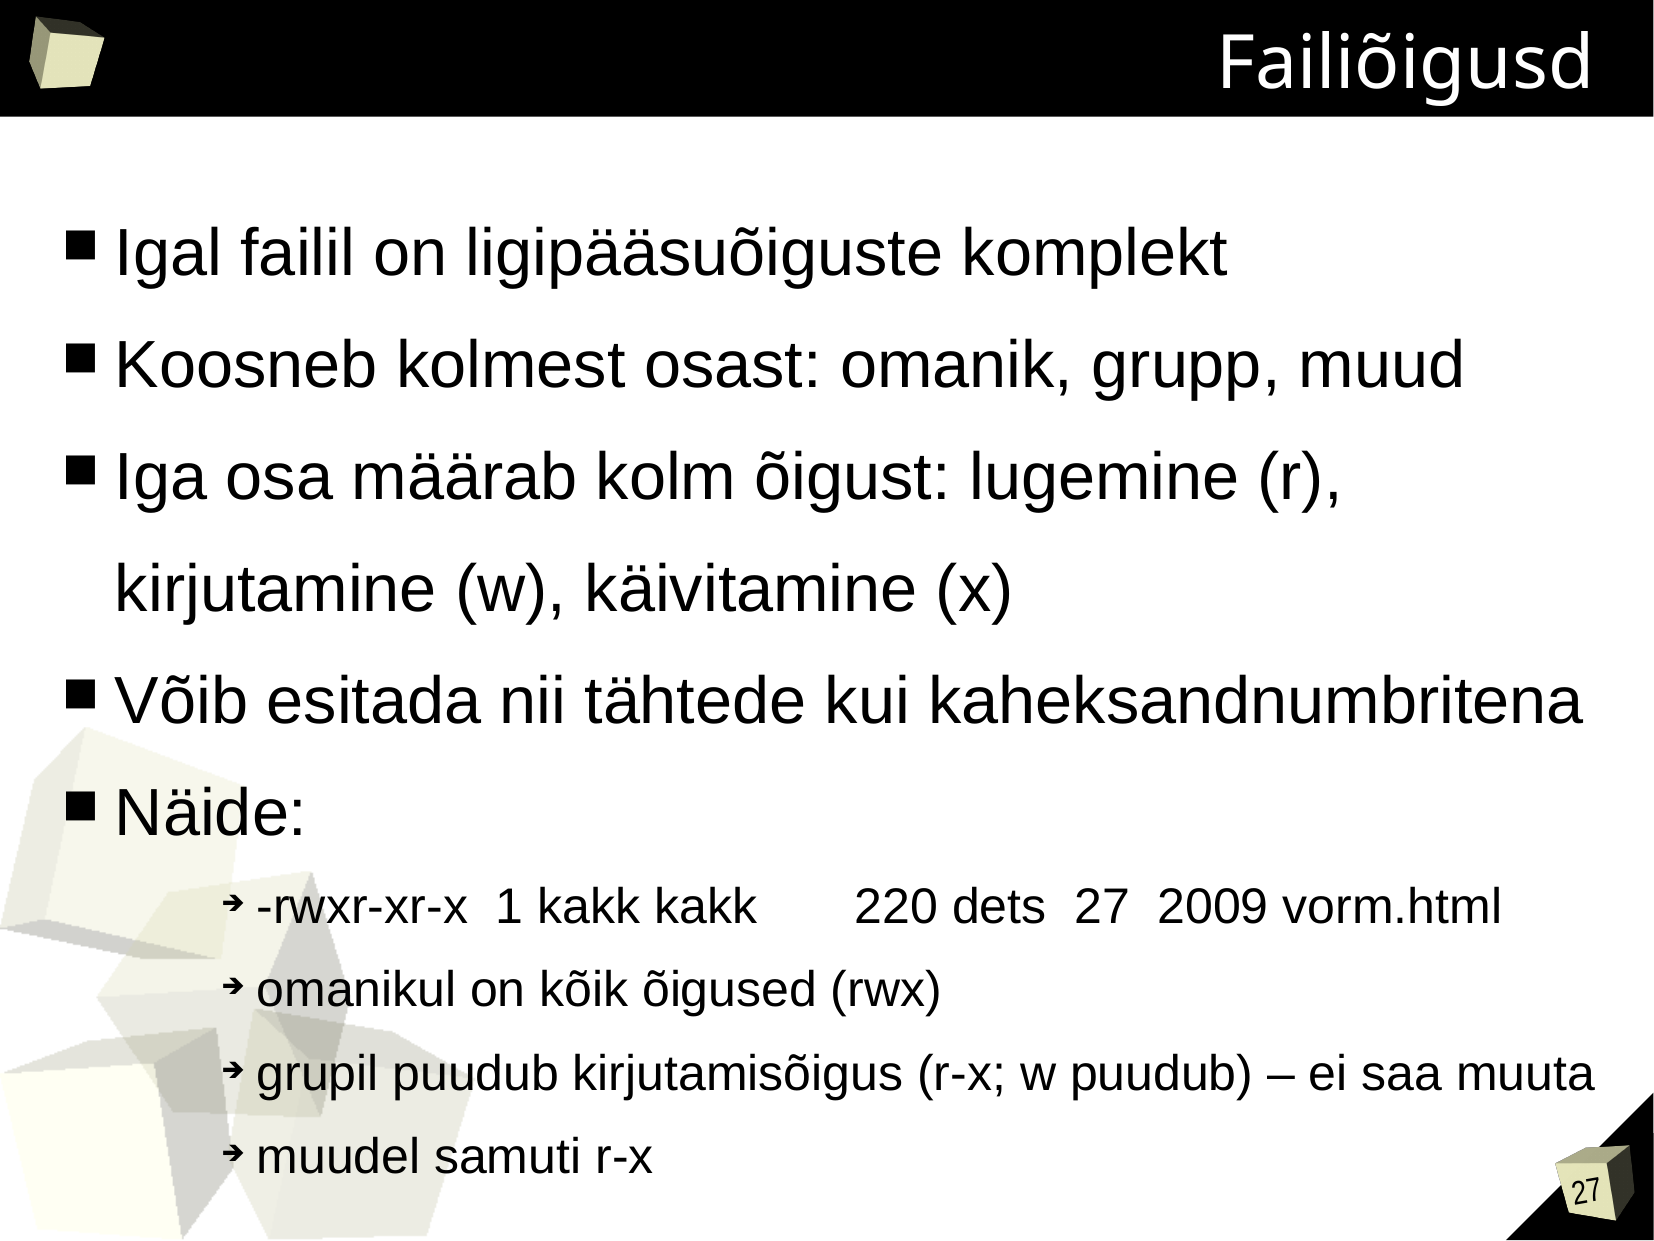

# Failiõigusd
Igal failil on ligipääsuõiguste komplekt
Koosneb kolmest osast: omanik, grupp, muud
Iga osa määrab kolm õigust: lugemine (r), kirjutamine (w), käivitamine (x)
Võib esitada nii tähtede kui kaheksandnumbritena
Näide:
-rwxr-xr-x 1 kakk kakk 220 dets 27 2009 vorm.html
omanikul on kõik õigused (rwx)
grupil puudub kirjutamisõigus (r-x; w puudub) – ei saa muuta
muudel samuti r-x